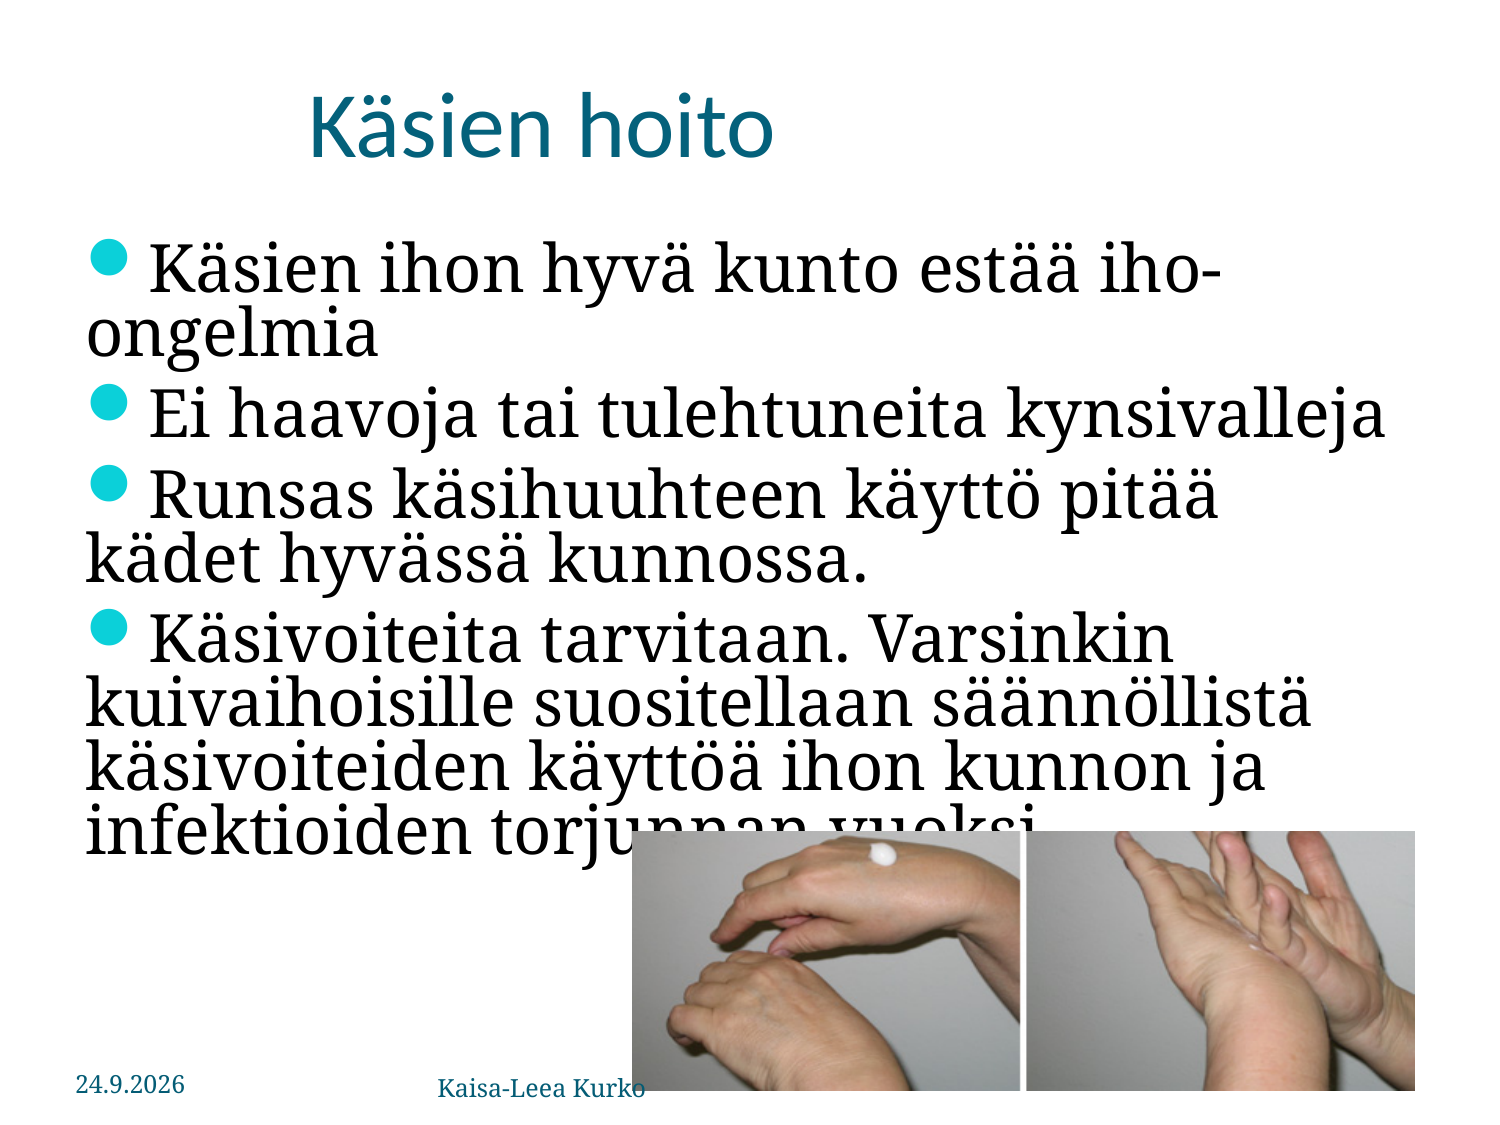

# Käsien hoito
Käsien ihon hyvä kunto estää iho-ongelmia
Ei haavoja tai tulehtuneita kynsivalleja
Runsas käsihuuhteen käyttö pitää kädet hyvässä kunnossa.
Käsivoiteita tarvitaan. Varsinkin kuivaihoisille suositellaan säännöllistä käsivoiteiden käyttöä ihon kunnon ja infektioiden torjunnan vuoksi.
Kaisa-Leea Kurko